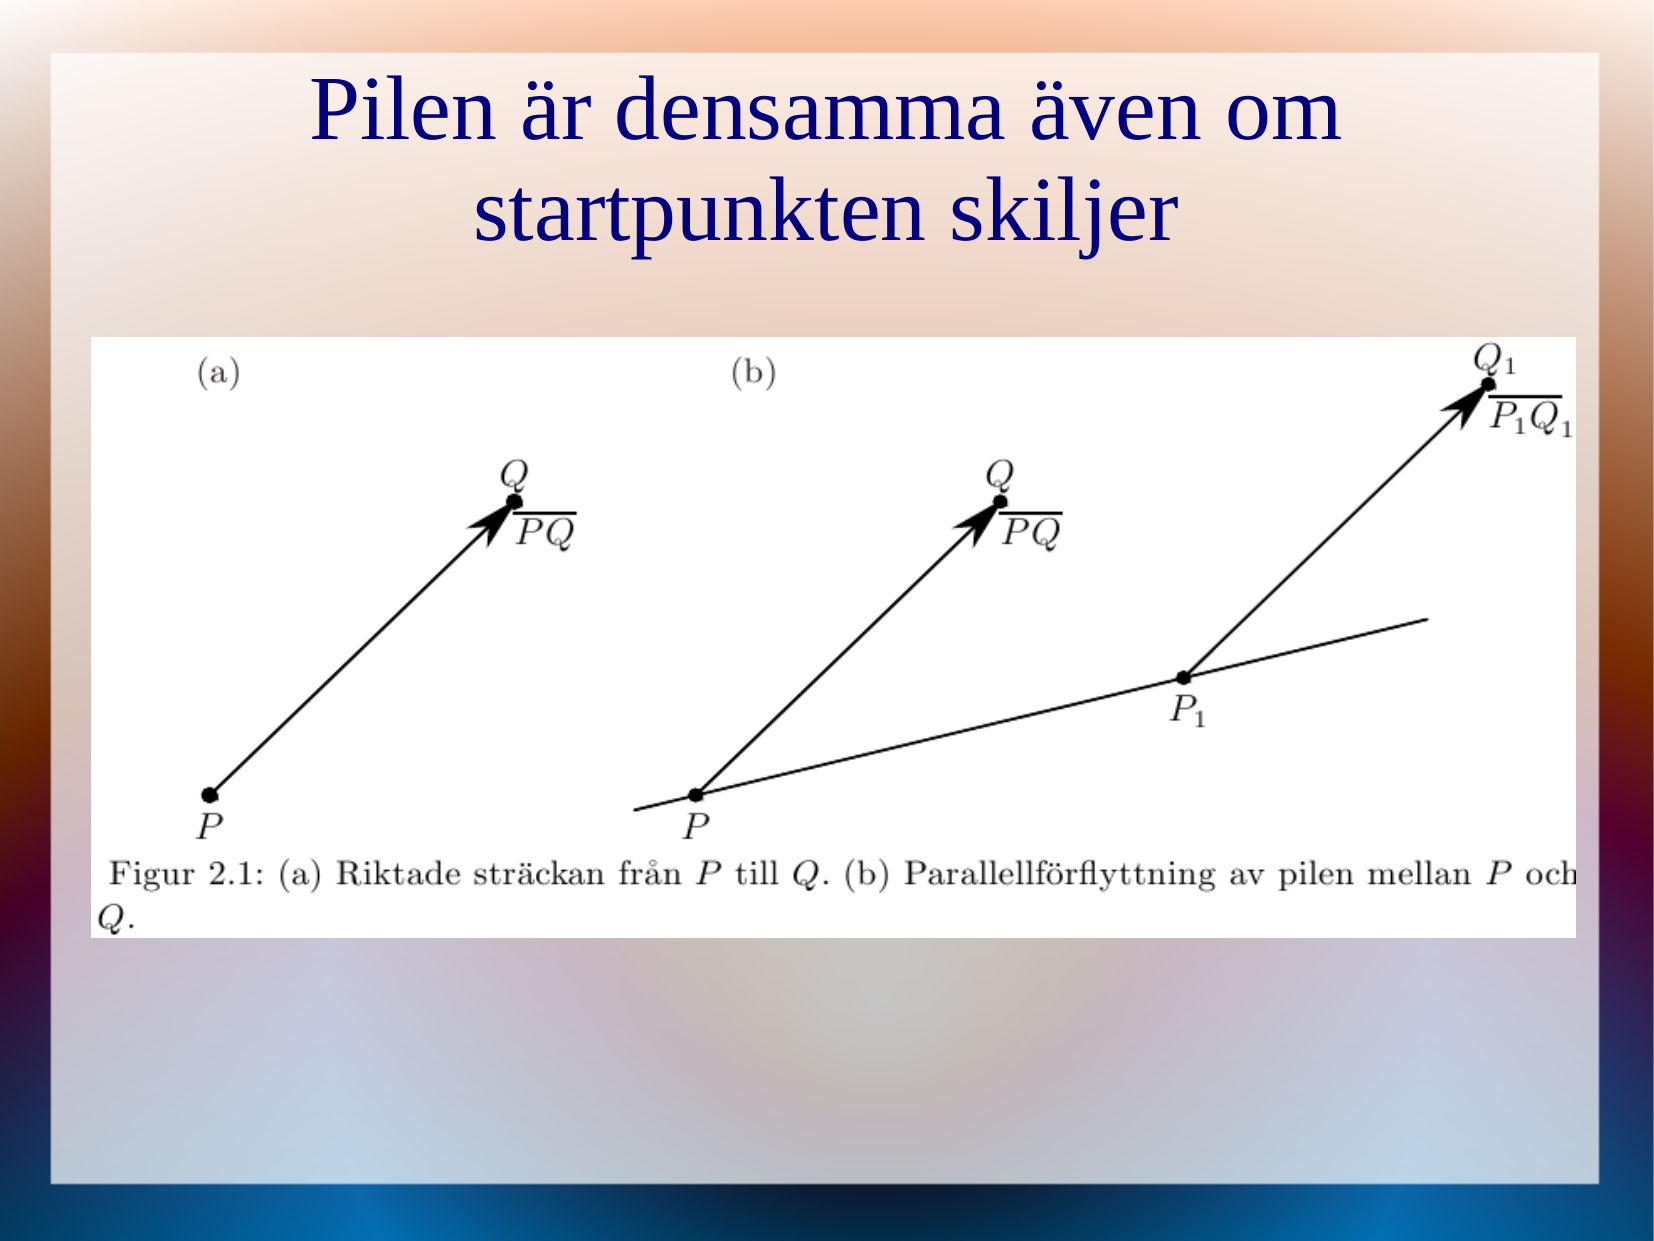

# Pilen är densamma även om startpunkten skiljer